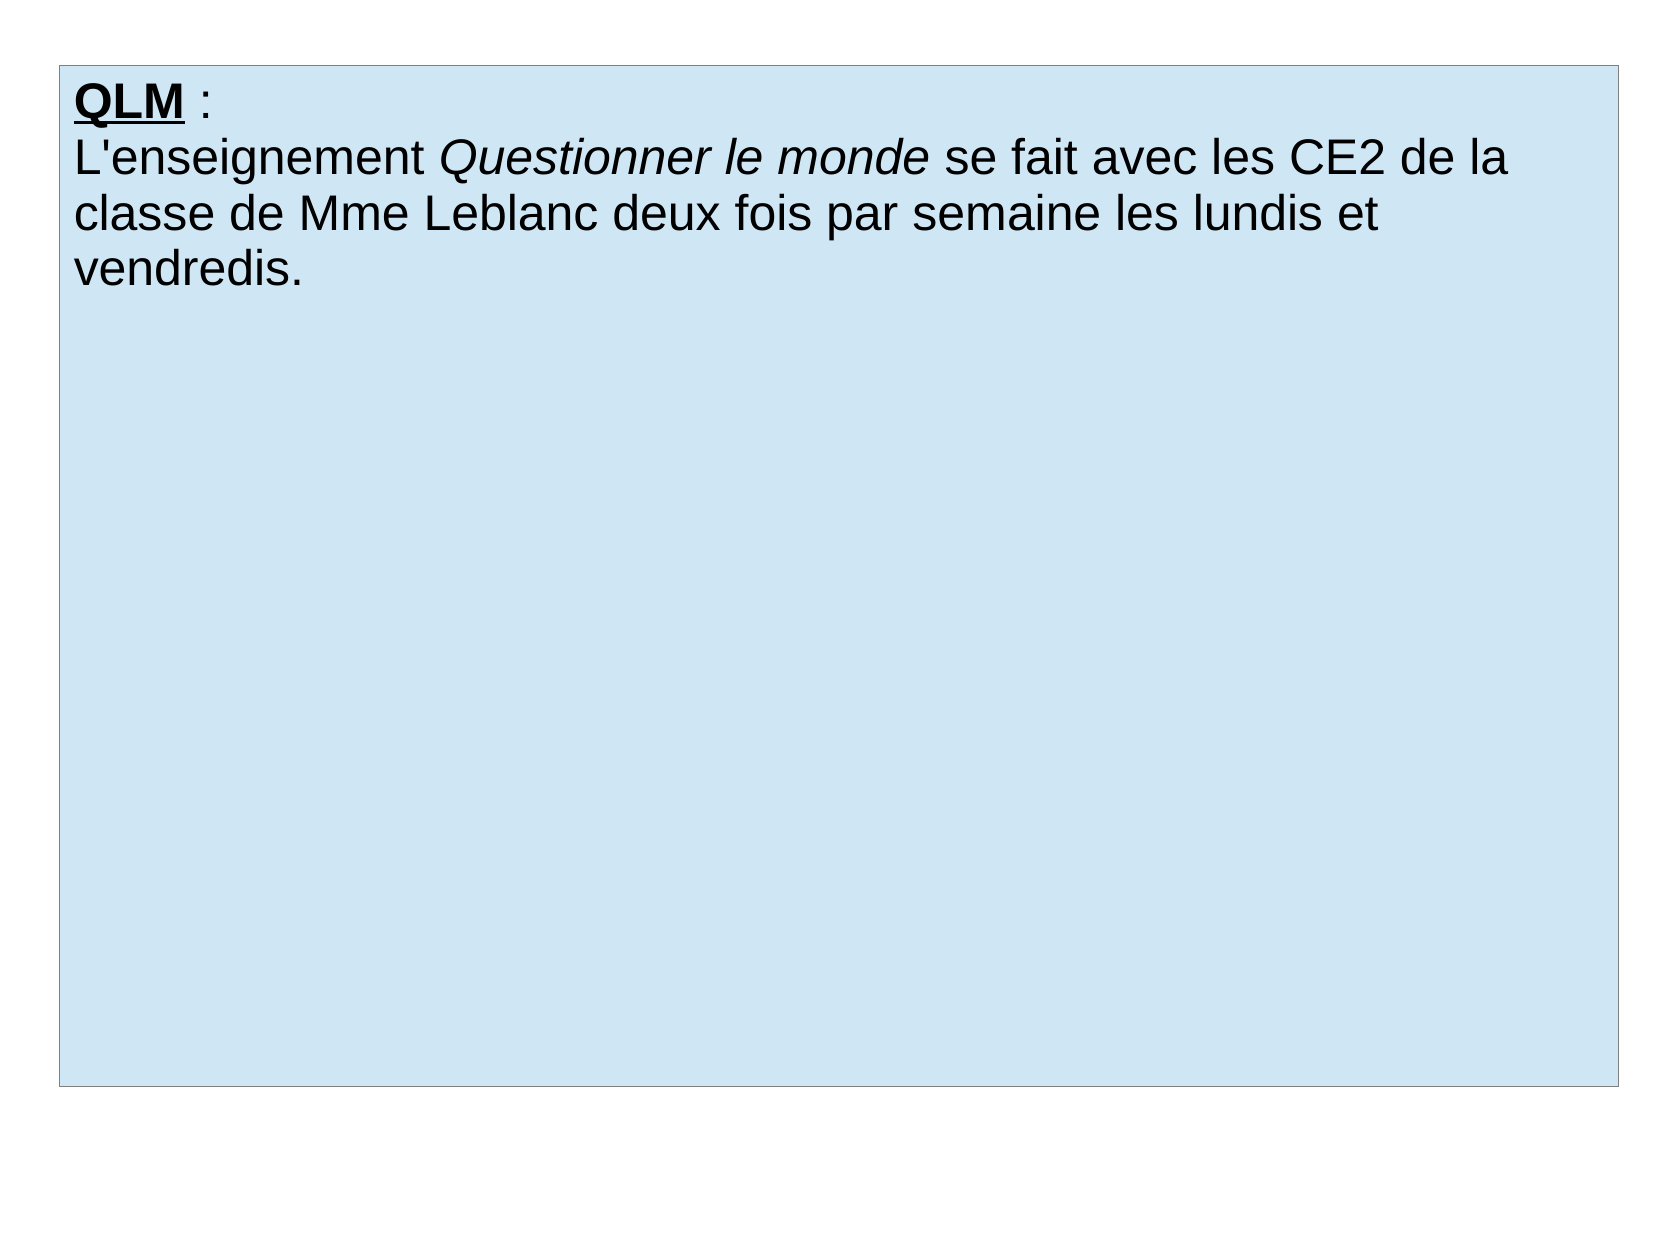

QLM :
L'enseignement Questionner le monde se fait avec les CE2 de la classe de Mme Leblanc deux fois par semaine les lundis et vendredis.
#